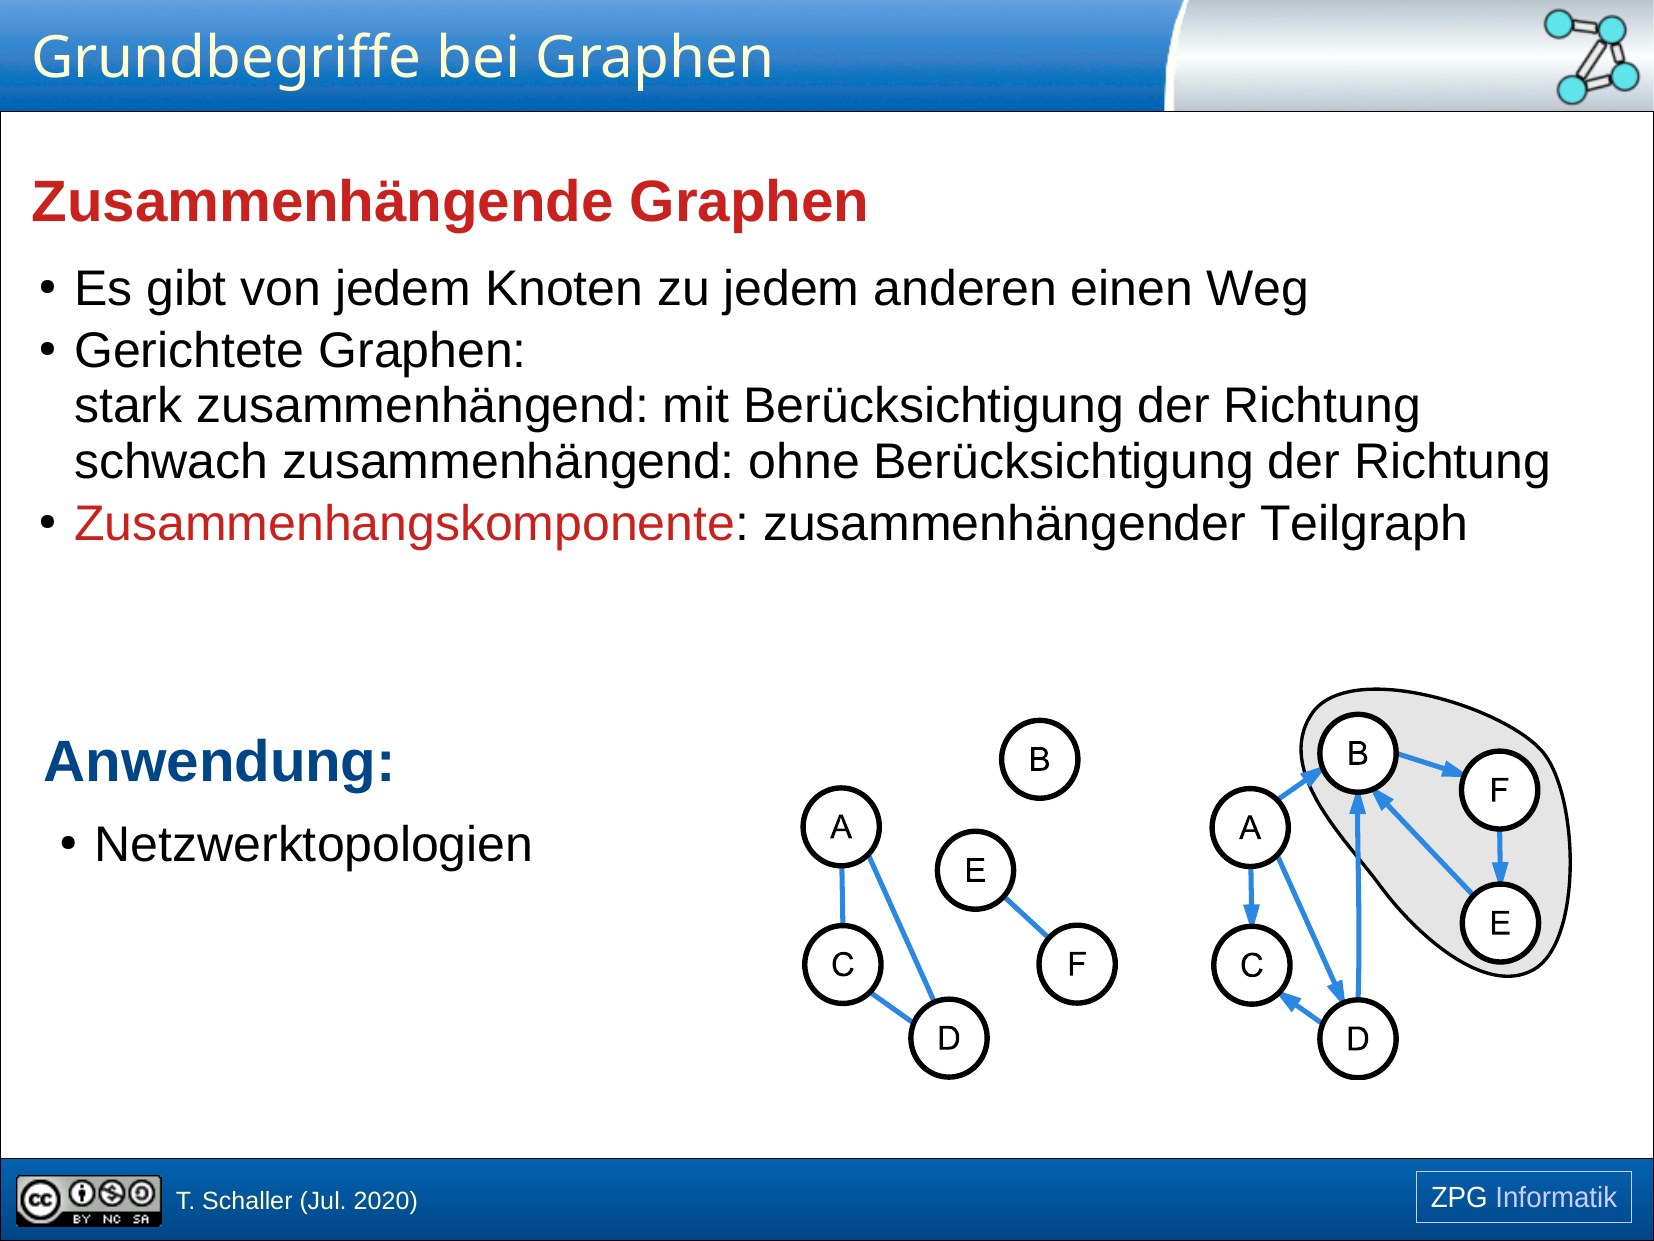

# Grundbegriffe bei Graphen
Zusammenhängende Graphen
Es gibt von jedem Knoten zu jedem anderen einen Weg
Gerichtete Graphen:
stark zusammenhängend: mit Berücksichtigung der Richtung
schwach zusammenhängend: ohne Berücksichtigung der Richtung
Zusammenhangskomponente: zusammenhängender Teilgraph
Anwendung:
Netzwerktopologien
12